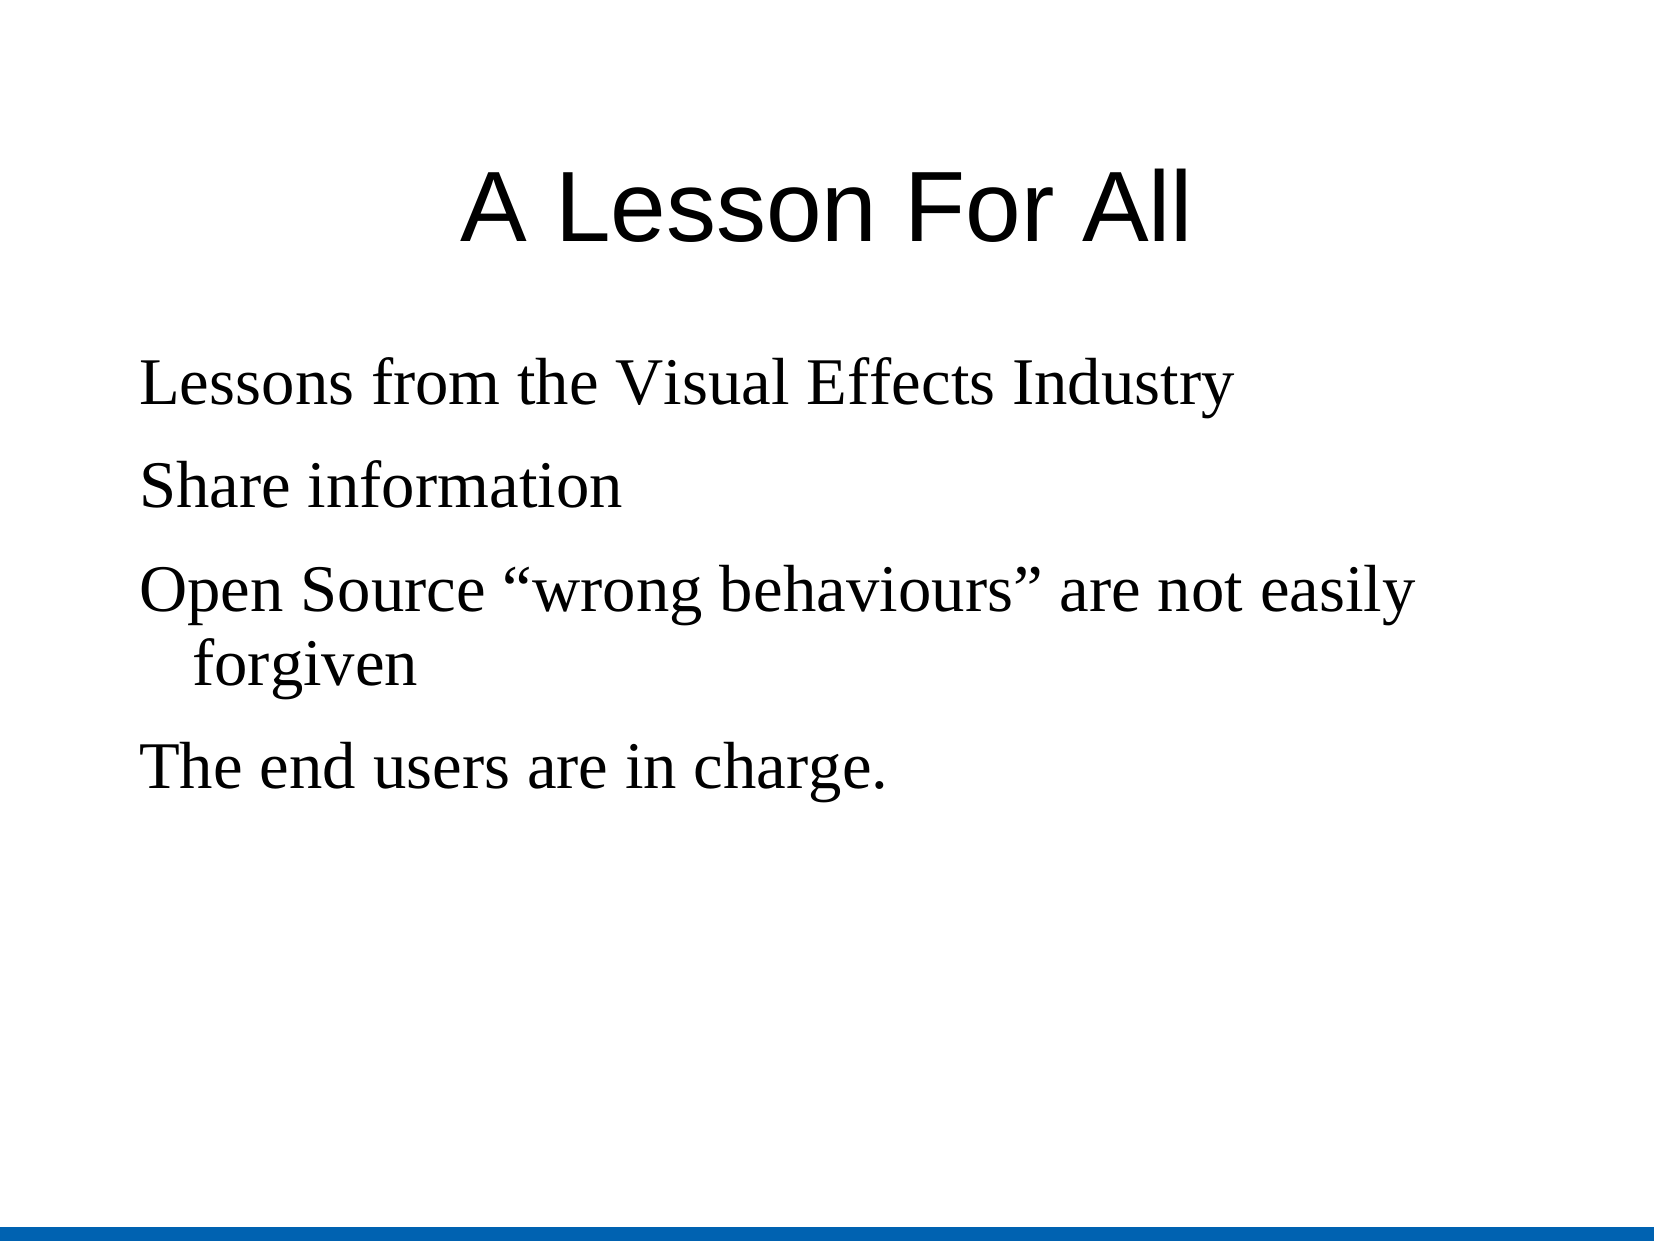

# A Lesson For All
Lessons from the Visual Effects Industry
Share information
Open Source “wrong behaviours” are not easily forgiven
The end users are in charge.